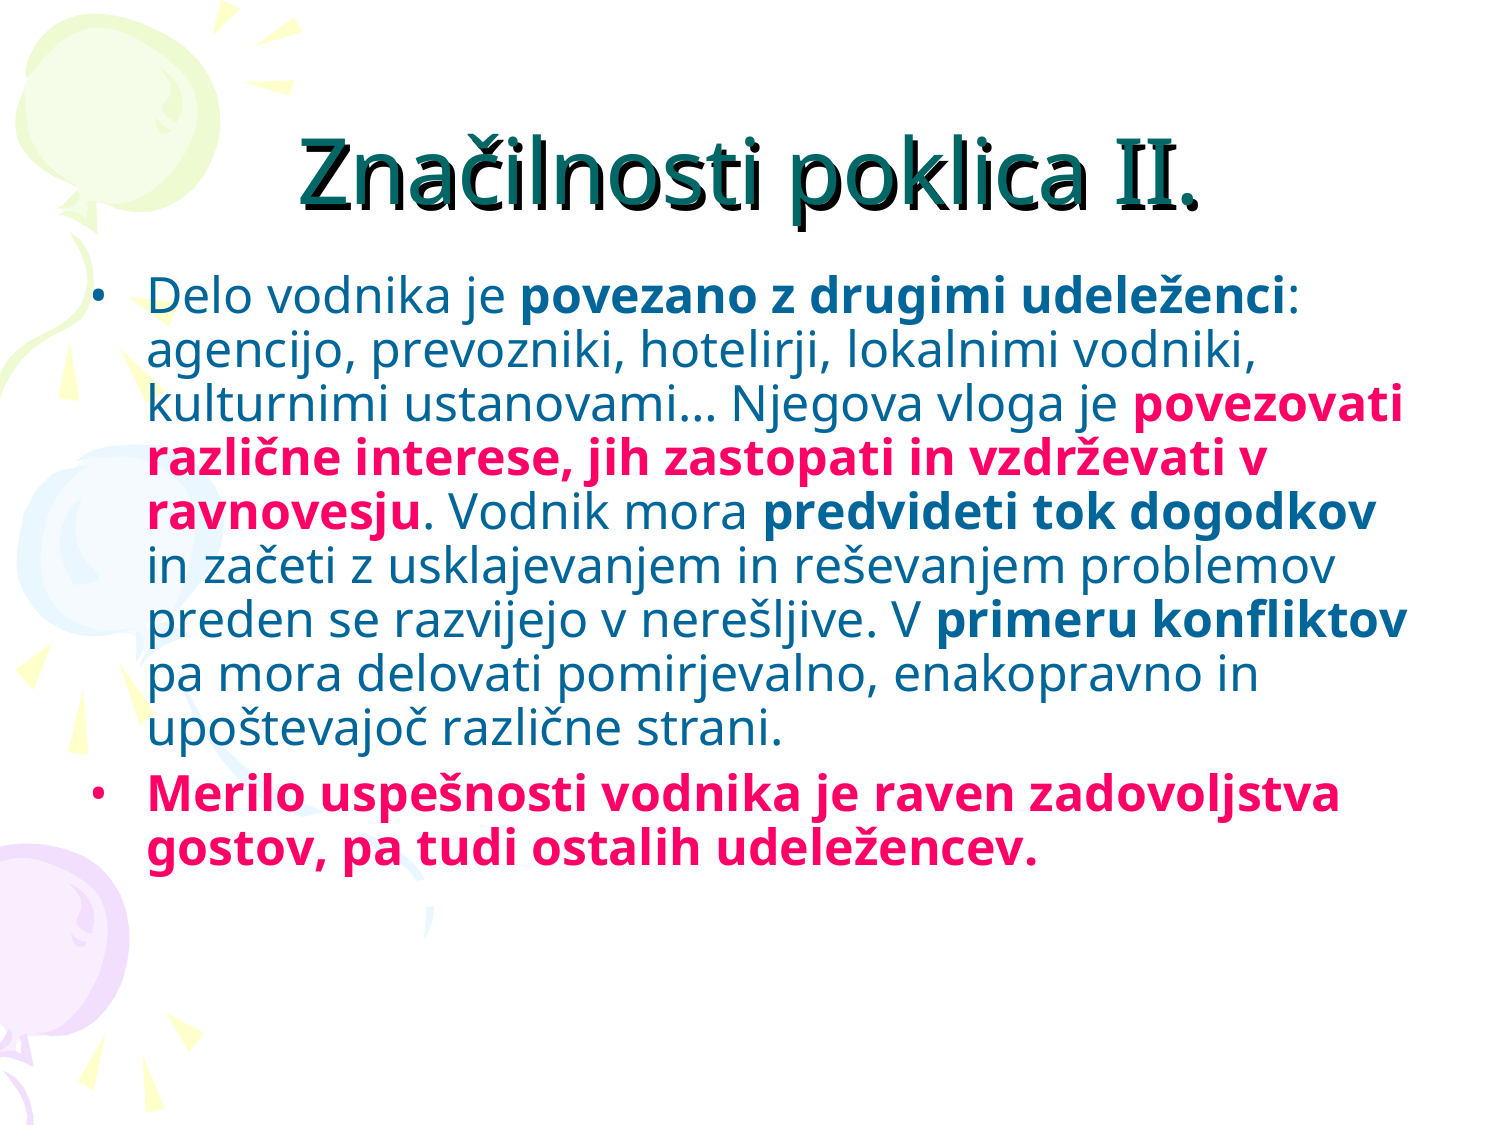

# Značilnosti poklica II.
Delo vodnika je povezano z drugimi udeleženci: agencijo, prevozniki, hotelirji, lokalnimi vodniki, kulturnimi ustanovami… Njegova vloga je povezovati različne interese, jih zastopati in vzdrževati v ravnovesju. Vodnik mora predvideti tok dogodkov in začeti z usklajevanjem in reševanjem problemov preden se razvijejo v nerešljive. V primeru konfliktov pa mora delovati pomirjevalno, enakopravno in upoštevajoč različne strani.
Merilo uspešnosti vodnika je raven zadovoljstva gostov, pa tudi ostalih udeležencev.